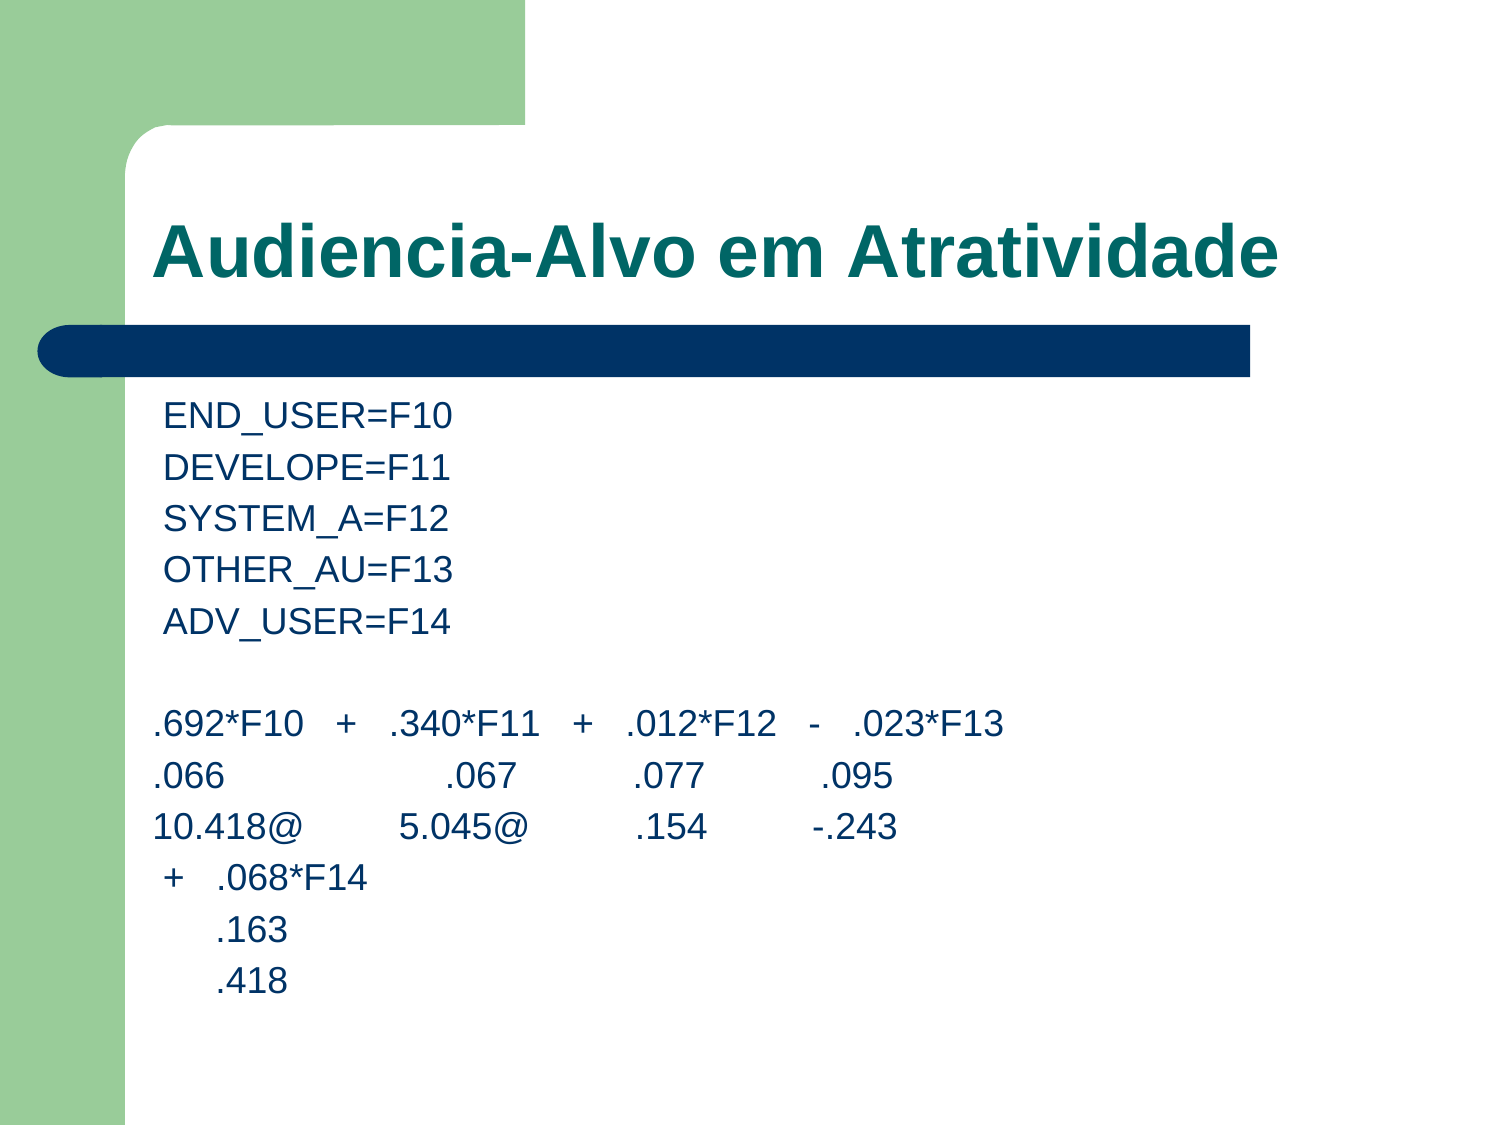

# Audiencia-Alvo em Atratividade
 END_USER=F10
 DEVELOPE=F11
 SYSTEM_A=F12
 OTHER_AU=F13
 ADV_USER=F14
.692*F10 + .340*F11 + .012*F12 - .023*F13
.066 .067 .077 .095
10.418@ 5.045@ .154 -.243
 + .068*F14
 .163
 .418